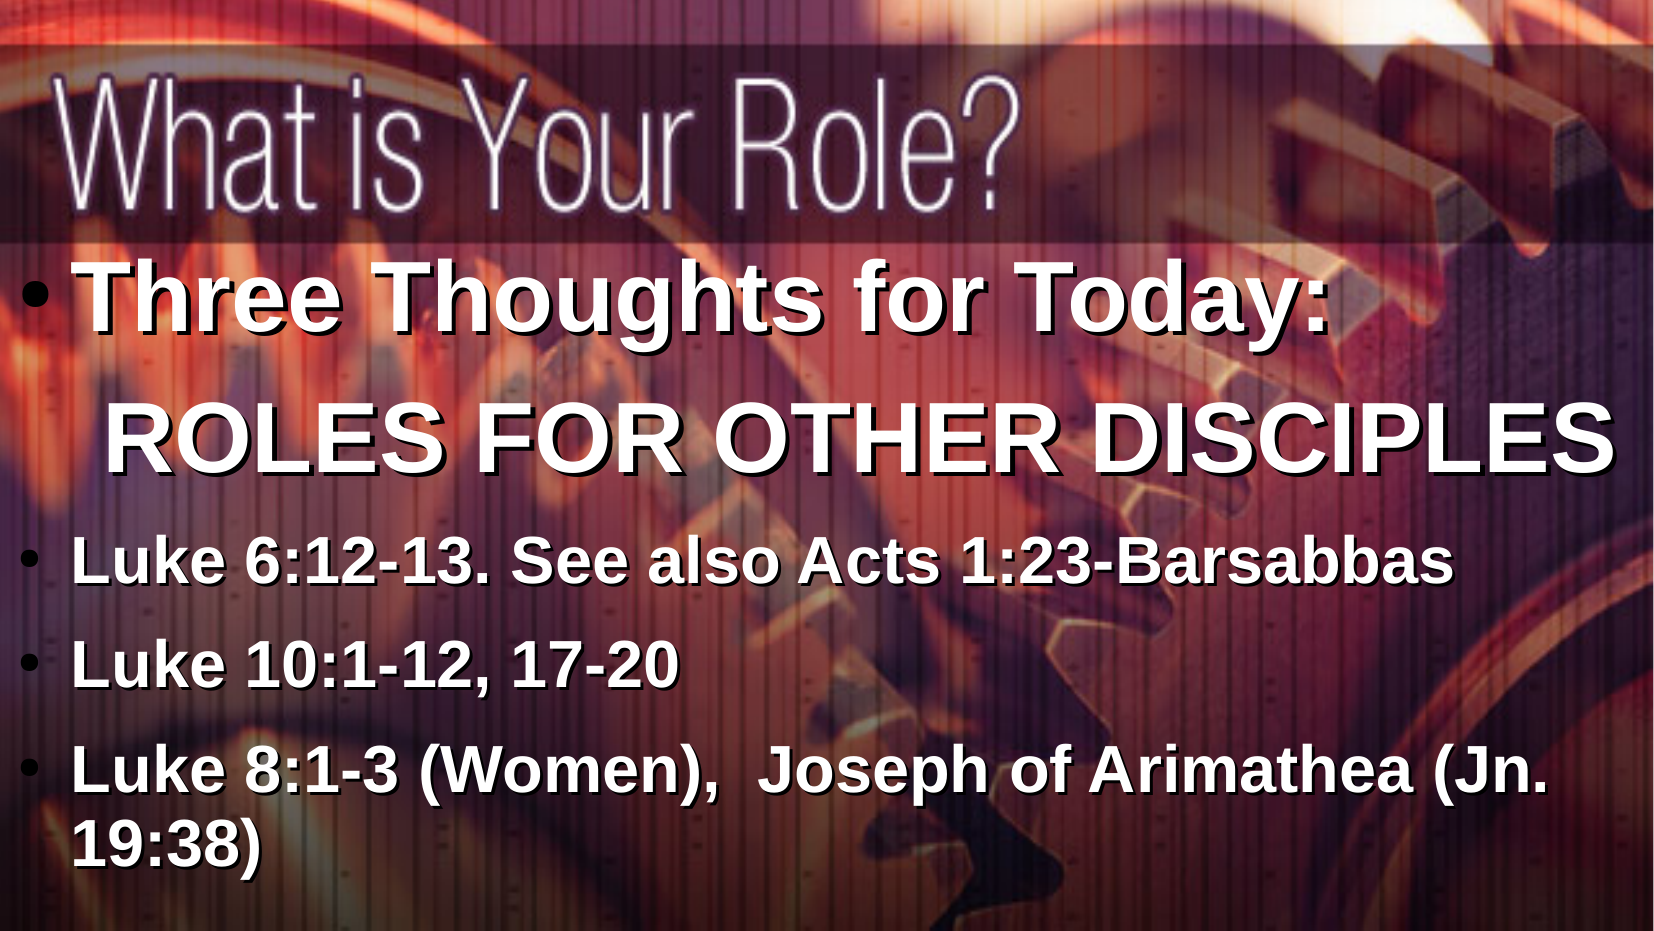

# Three Thoughts for Today:
ROLES FOR OTHER DISCIPLES
Luke 6:12-13. See also Acts 1:23-Barsabbas
Luke 10:1-12, 17-20
Luke 8:1-3 (Women), Joseph of Arimathea (Jn. 19:38)